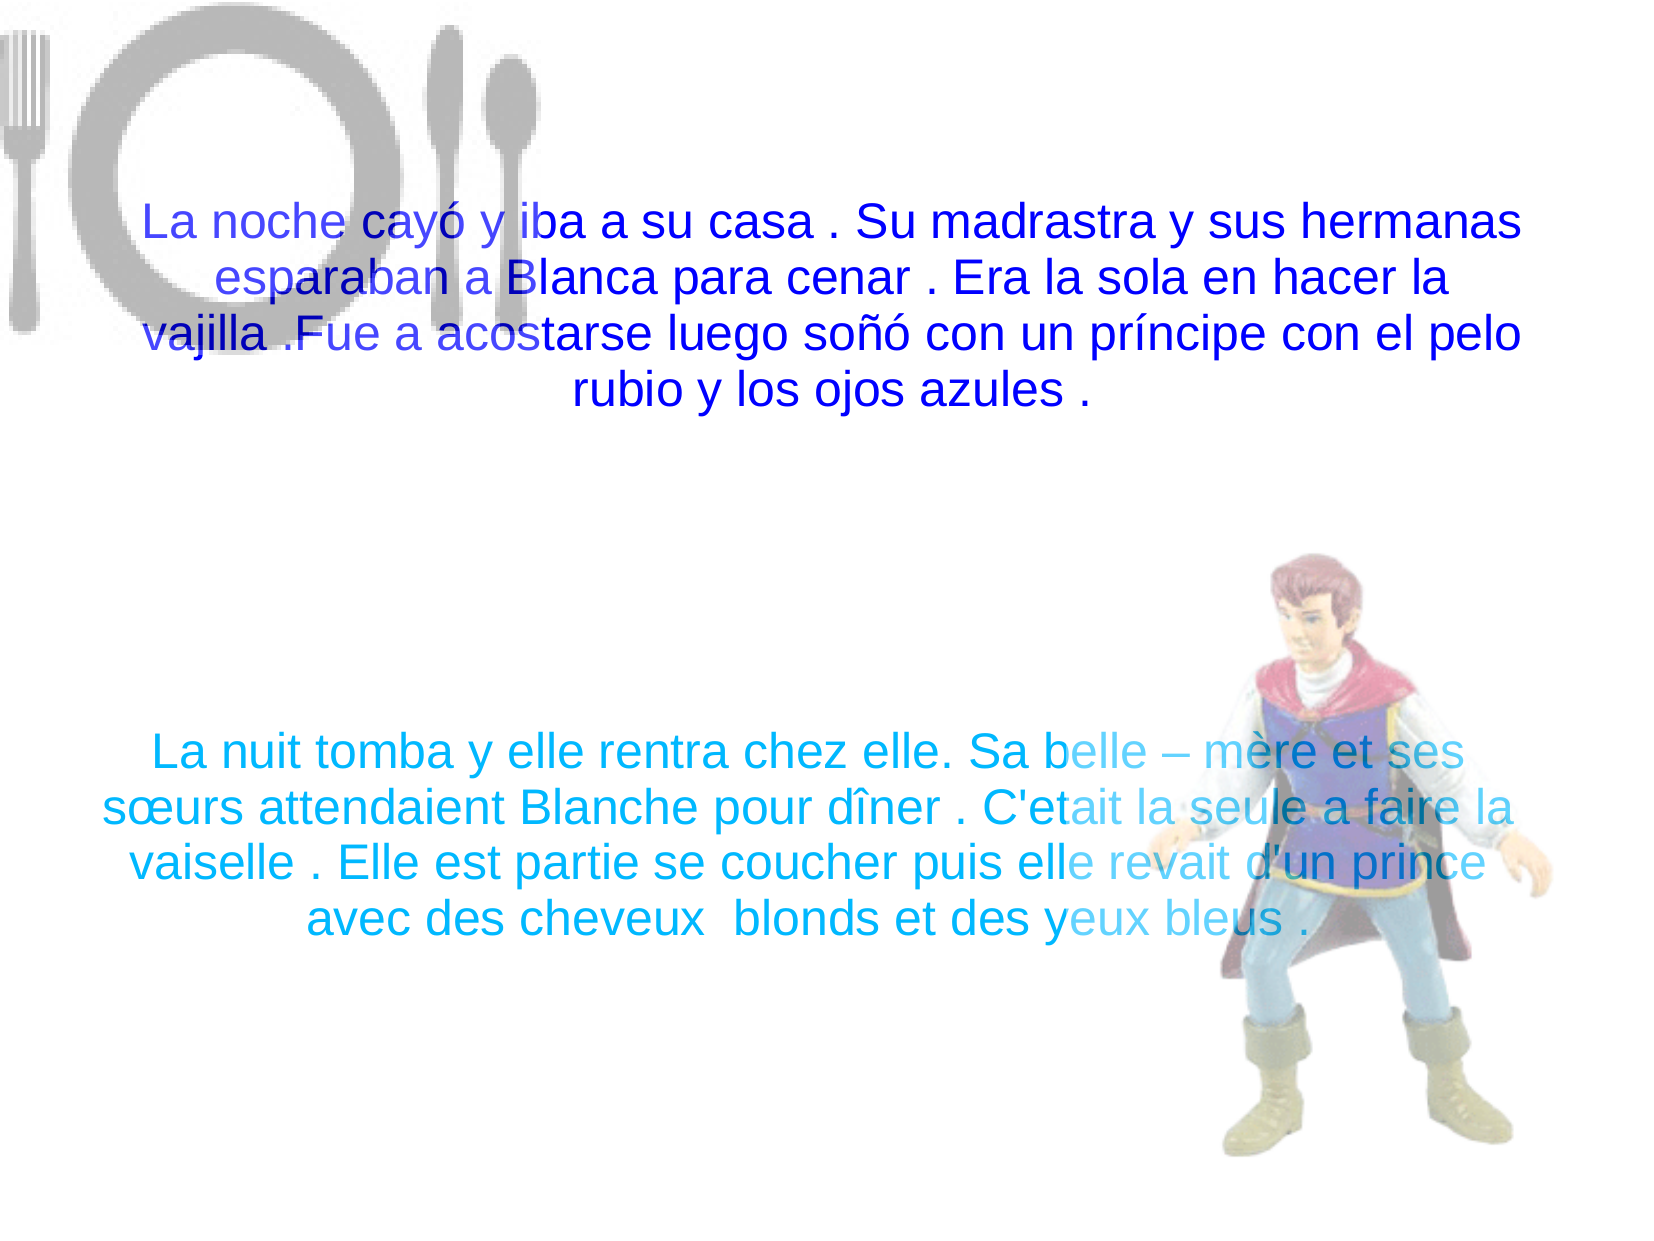

# La noche cayó y iba a su casa . Su madrastra y sus hermanas esparaban a Blanca para cenar . Era la sola en hacer la vajilla .Fue a acostarse luego soñó con un príncipe con el pelo rubio y los ojos azules .
La nuit tomba y elle rentra chez elle. Sa belle – mère et ses sœurs attendaient Blanche pour dîner . C'etait la seule a faire la vaiselle . Elle est partie se coucher puis elle revait d'un prince avec des cheveux blonds et des yeux bleus .